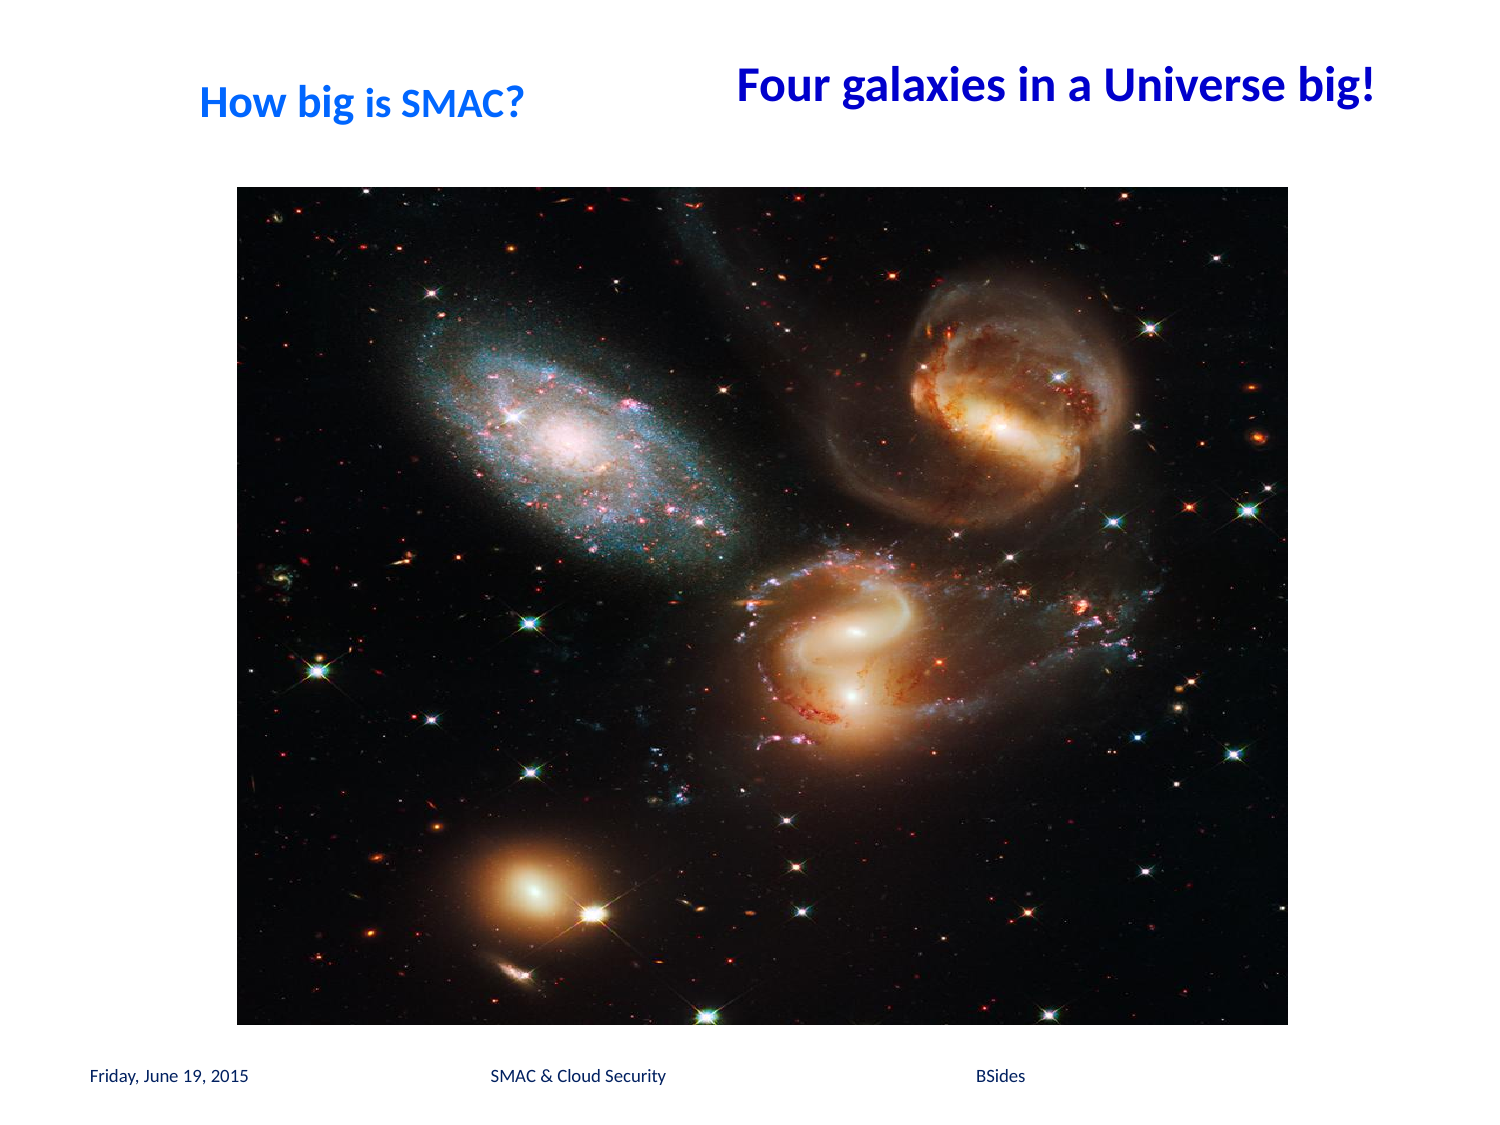

Four galaxies in a Universe big!
How big is SMAC?
Friday, June 19, 2015 SMAC & Cloud Security BSides